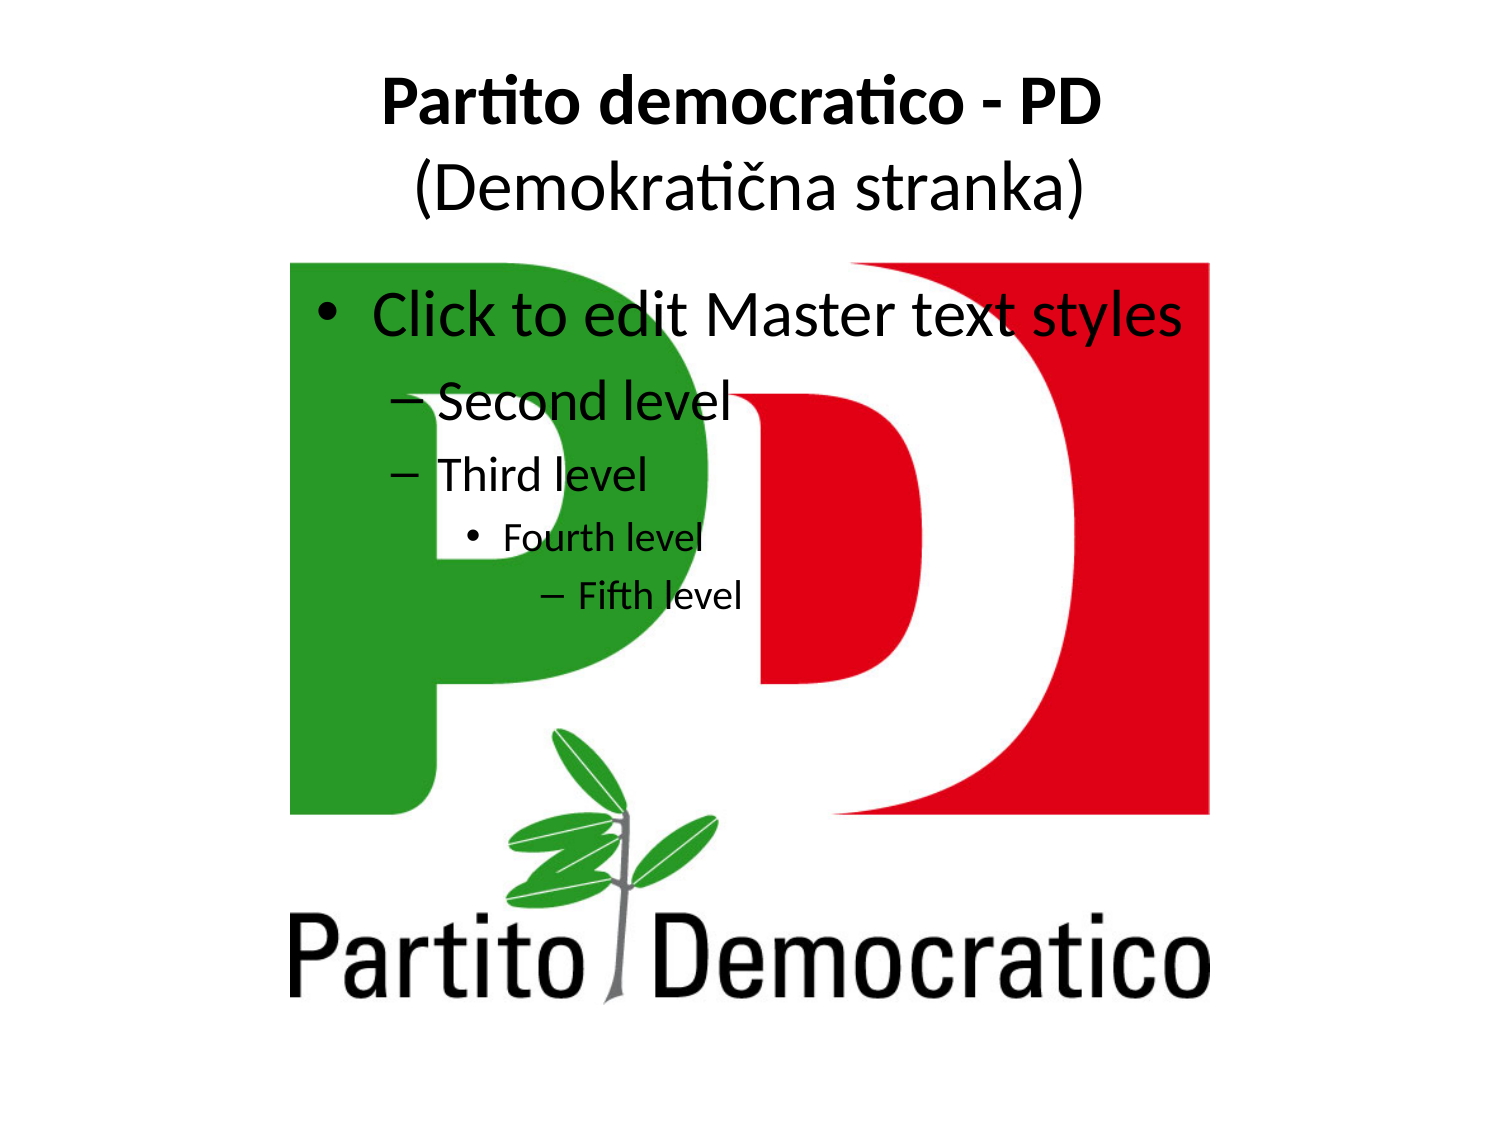

# Partito democratico - PD (Demokratična stranka)
Click to edit Master text styles
Second level
Third level
Fourth level
Fifth level